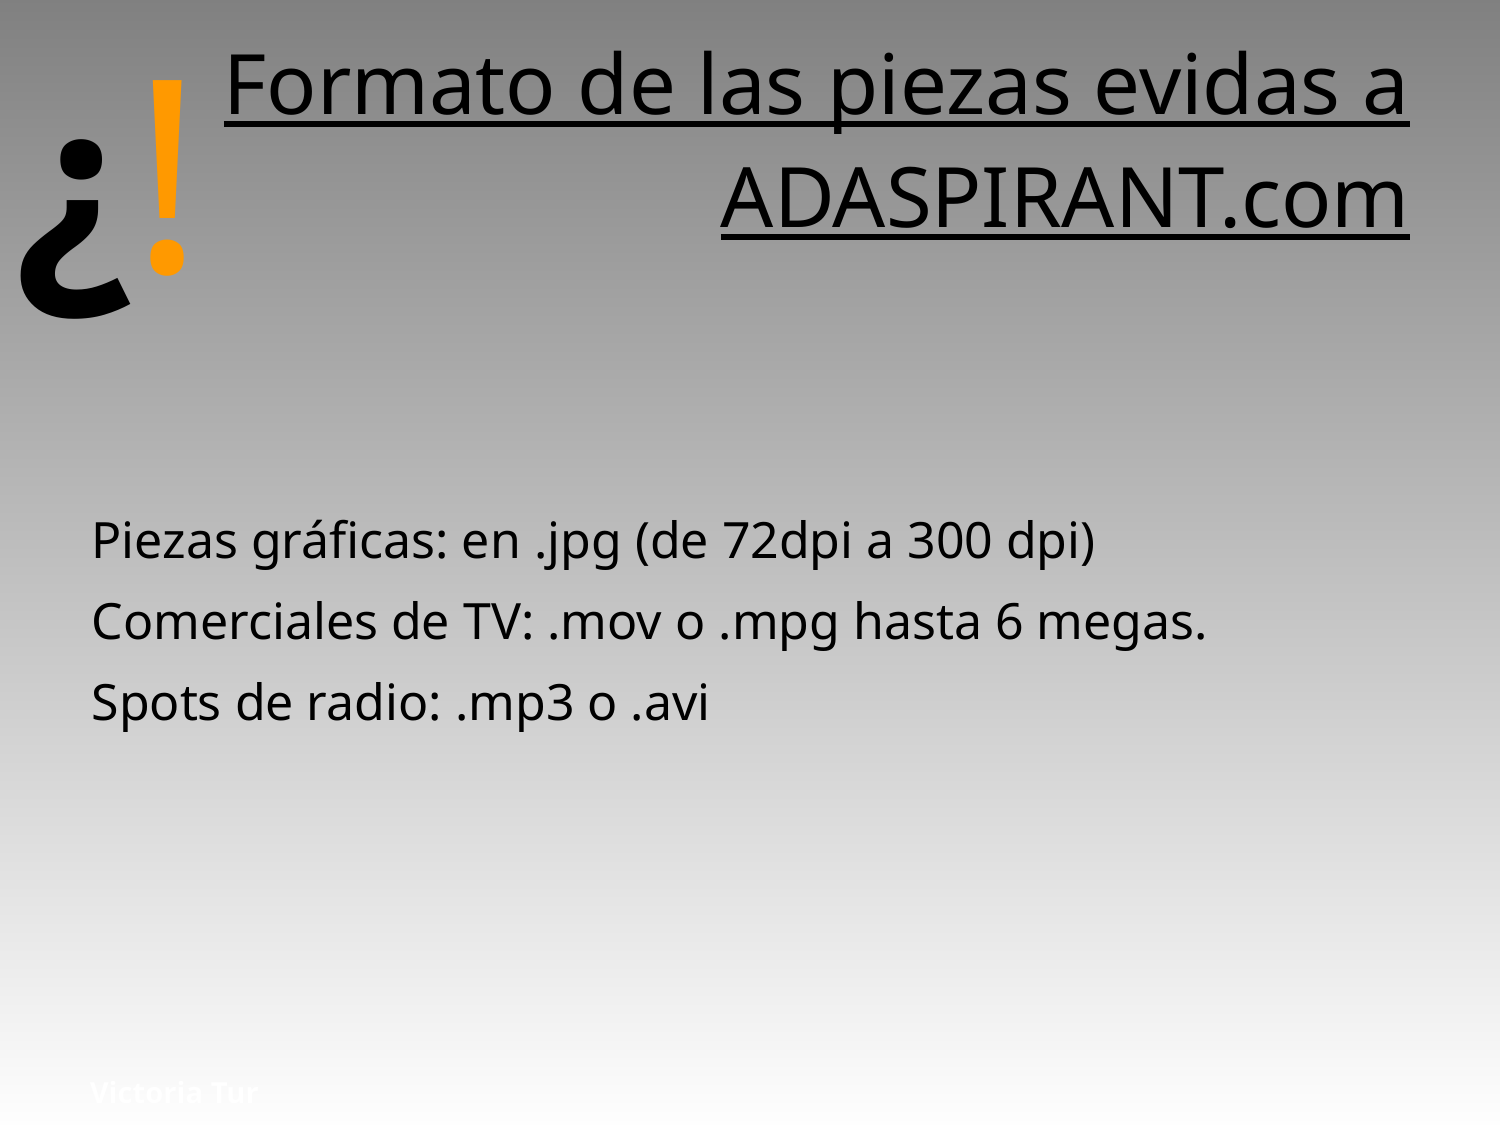

# Formato de las piezas evidas a ADASPIRANT.com
Piezas gráficas: en .jpg (de 72dpi a 300 dpi)
Comerciales de TV: .mov o .mpg hasta 6 megas.
Spots de radio: .mp3 o .avi